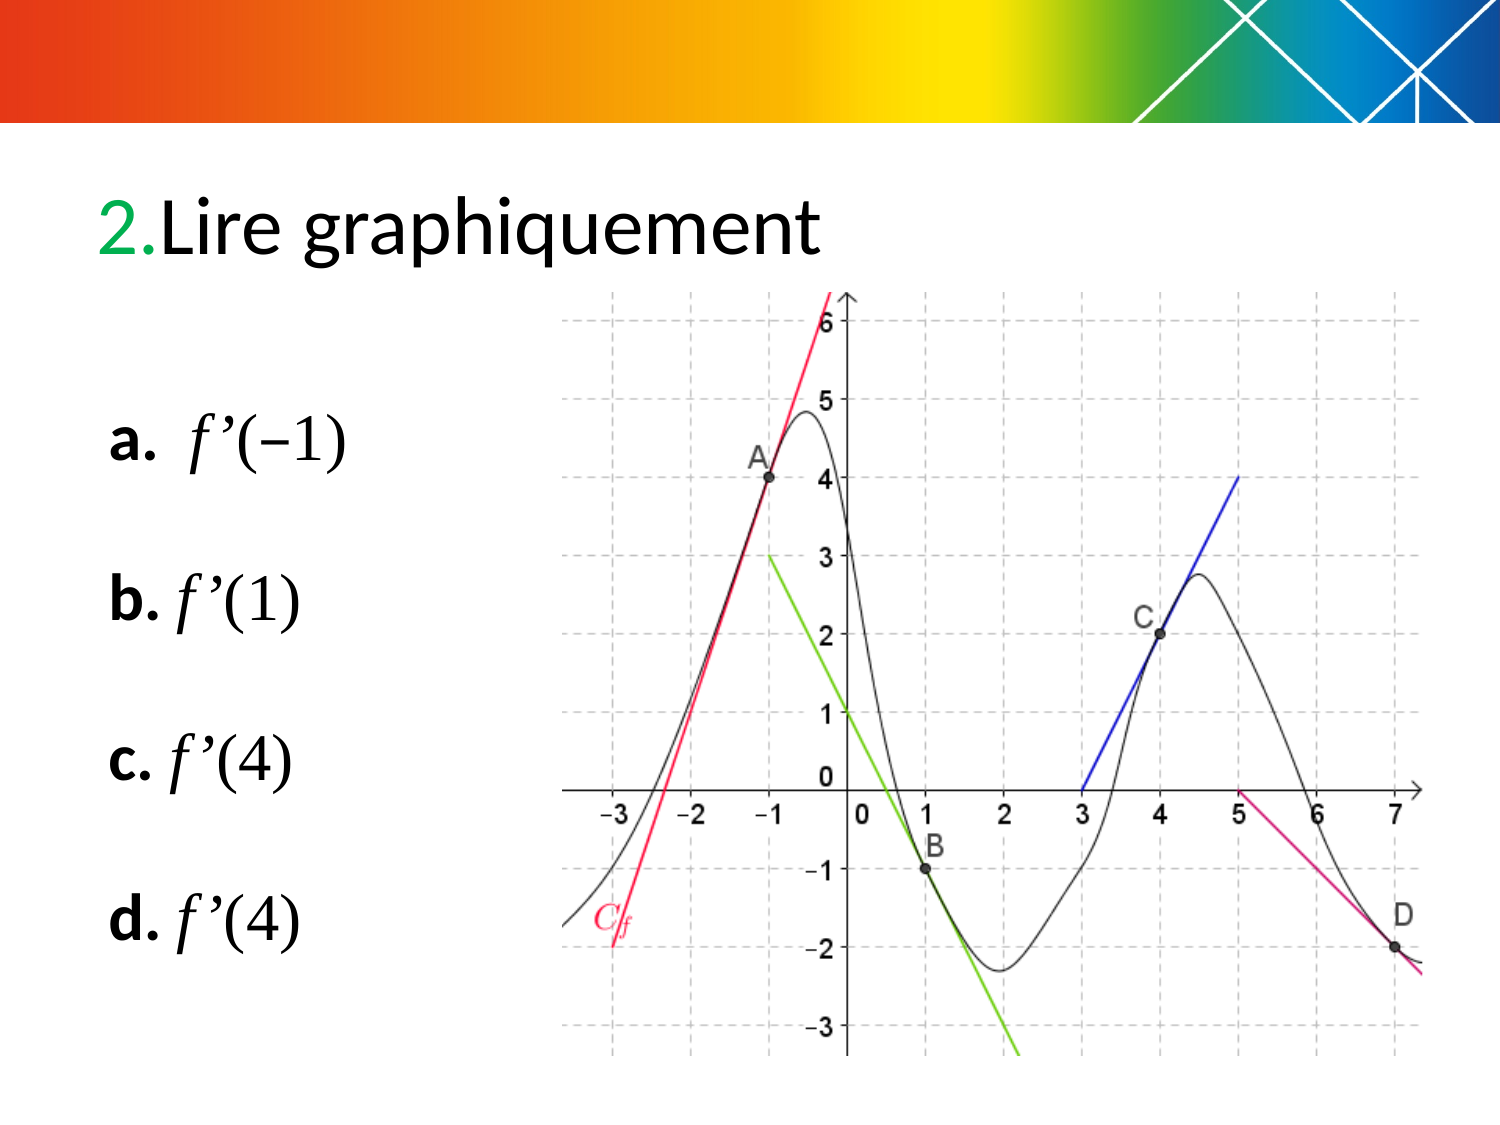

# 2.Lire graphiquement
a. f’(–1)
b. f’(1)
c. f’(4)
d. f’(4)